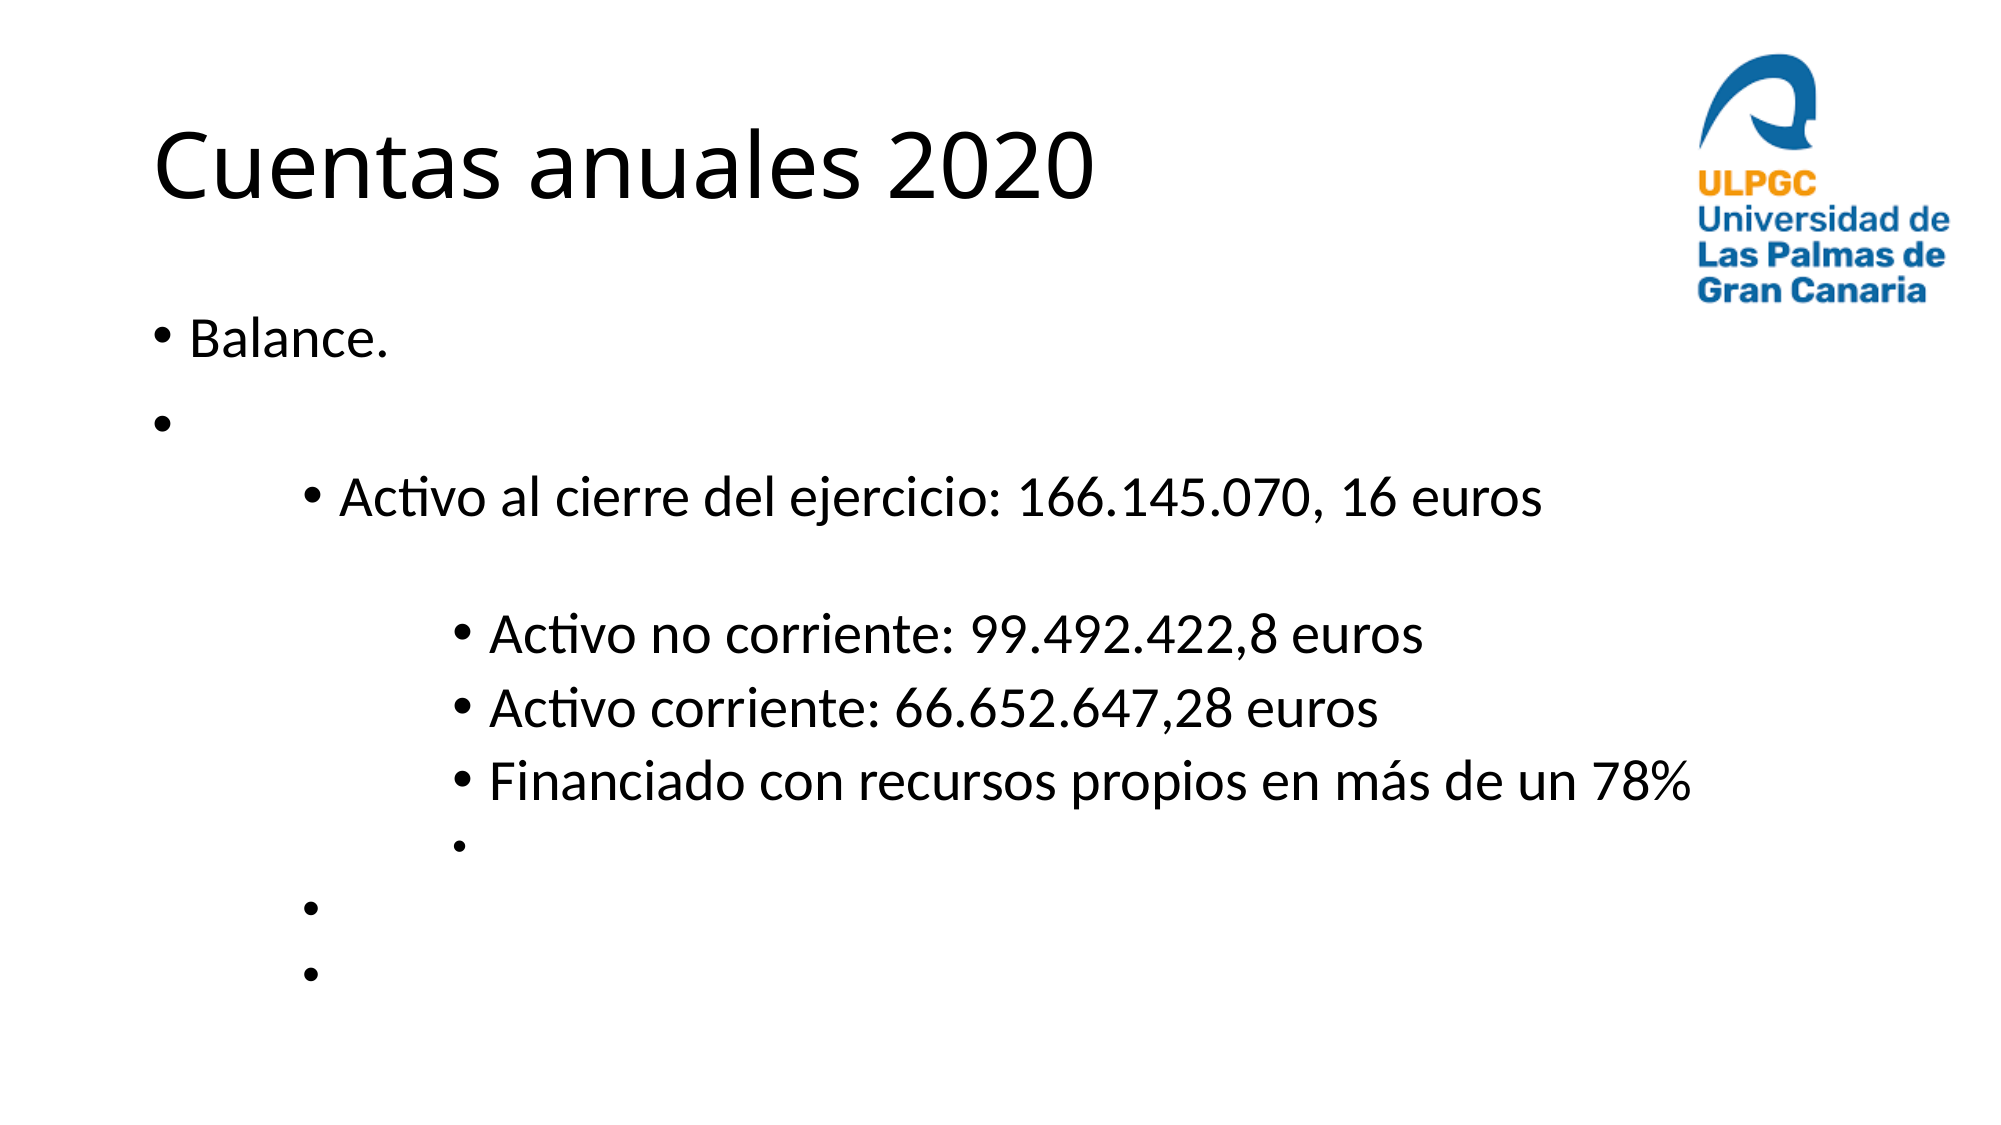

# Cuentas anuales 2020
Balance.
Activo al cierre del ejercicio: 166.145.070, 16 euros
Activo no corriente: 99.492.422,8 euros
Activo corriente: 66.652.647,28 euros
Financiado con recursos propios en más de un 78%